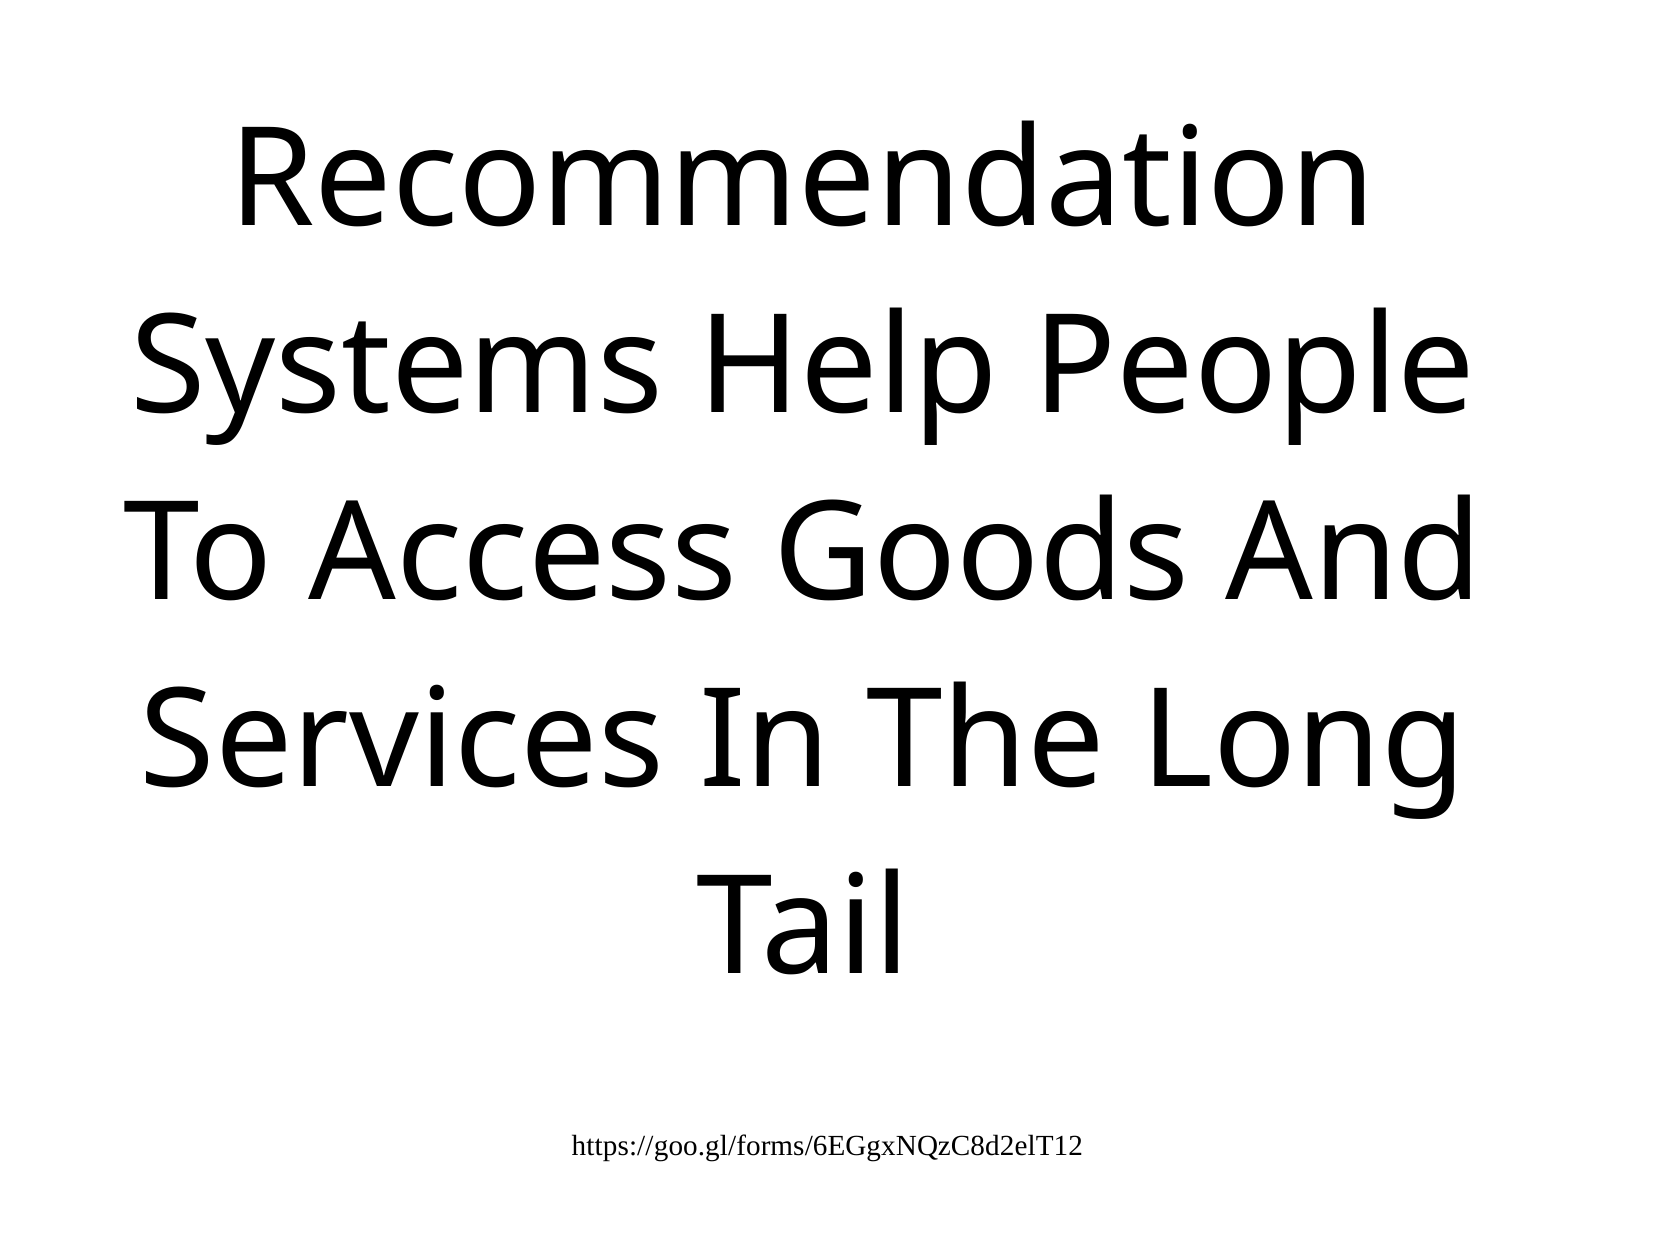

# Recommendation Systems Help People To Access Goods And Services In The Long Tail
https://goo.gl/forms/6EGgxNQzC8d2elT12